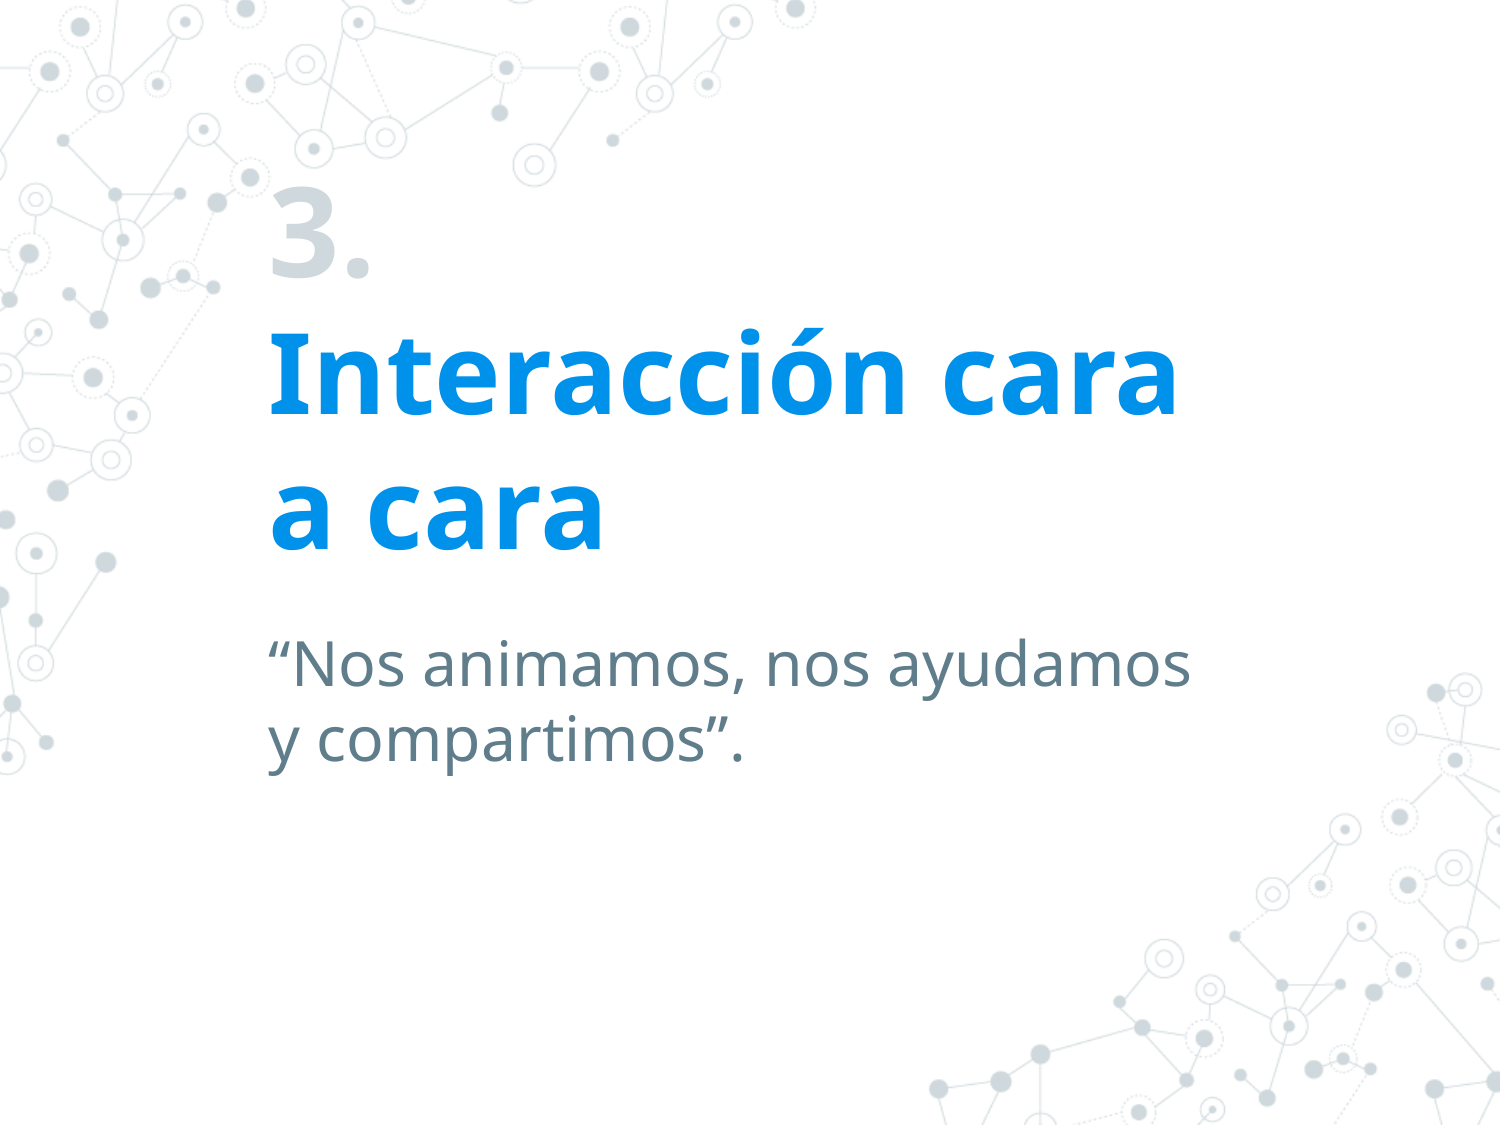

# 3. Interacción cara a cara
“Nos animamos, nos ayudamos y compartimos”.